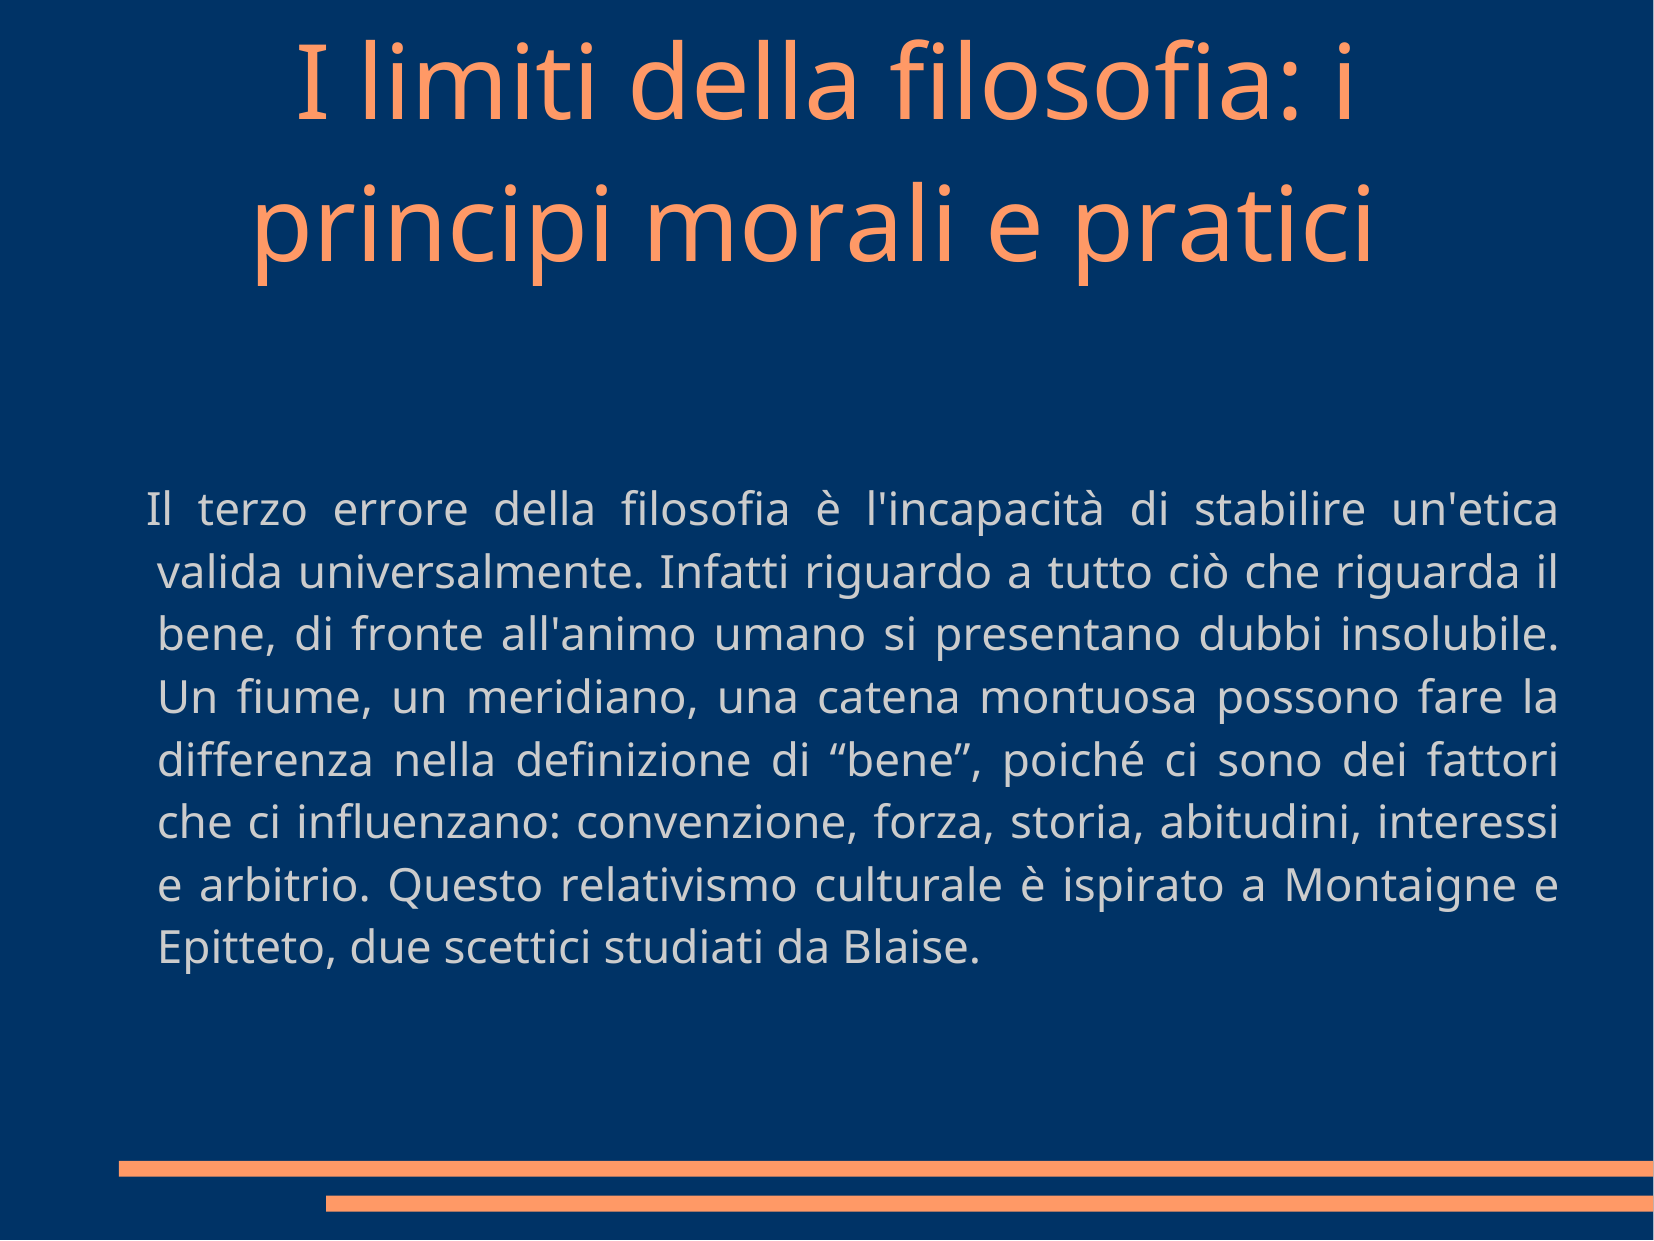

# I limiti della filosofia: i principi morali e pratici
 Il terzo errore della filosofia è l'incapacità di stabilire un'etica valida universalmente. Infatti riguardo a tutto ciò che riguarda il bene, di fronte all'animo umano si presentano dubbi insolubile. Un fiume, un meridiano, una catena montuosa possono fare la differenza nella definizione di “bene”, poiché ci sono dei fattori che ci influenzano: convenzione, forza, storia, abitudini, interessi e arbitrio. Questo relativismo culturale è ispirato a Montaigne e Epitteto, due scettici studiati da Blaise.